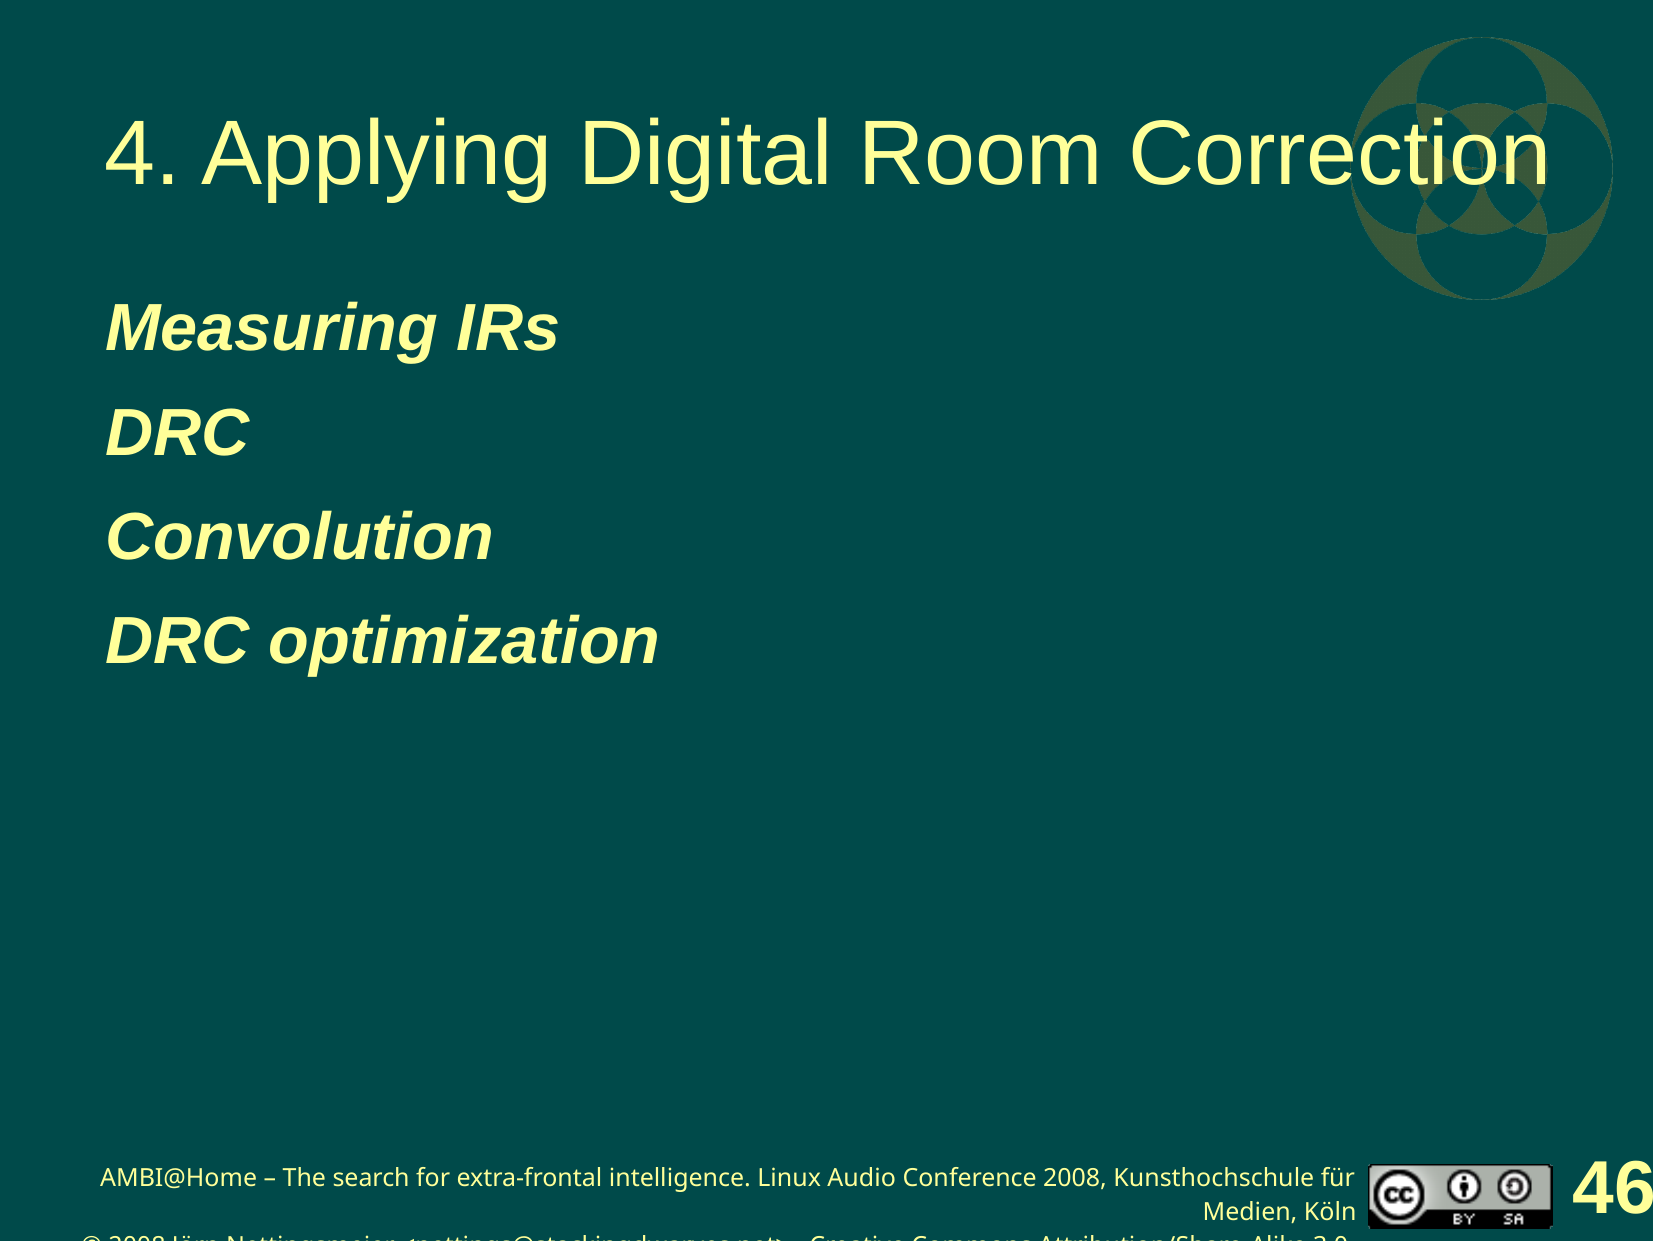

# 4. Applying Digital Room Correction
Measuring IRs
DRC
Convolution
DRC optimization